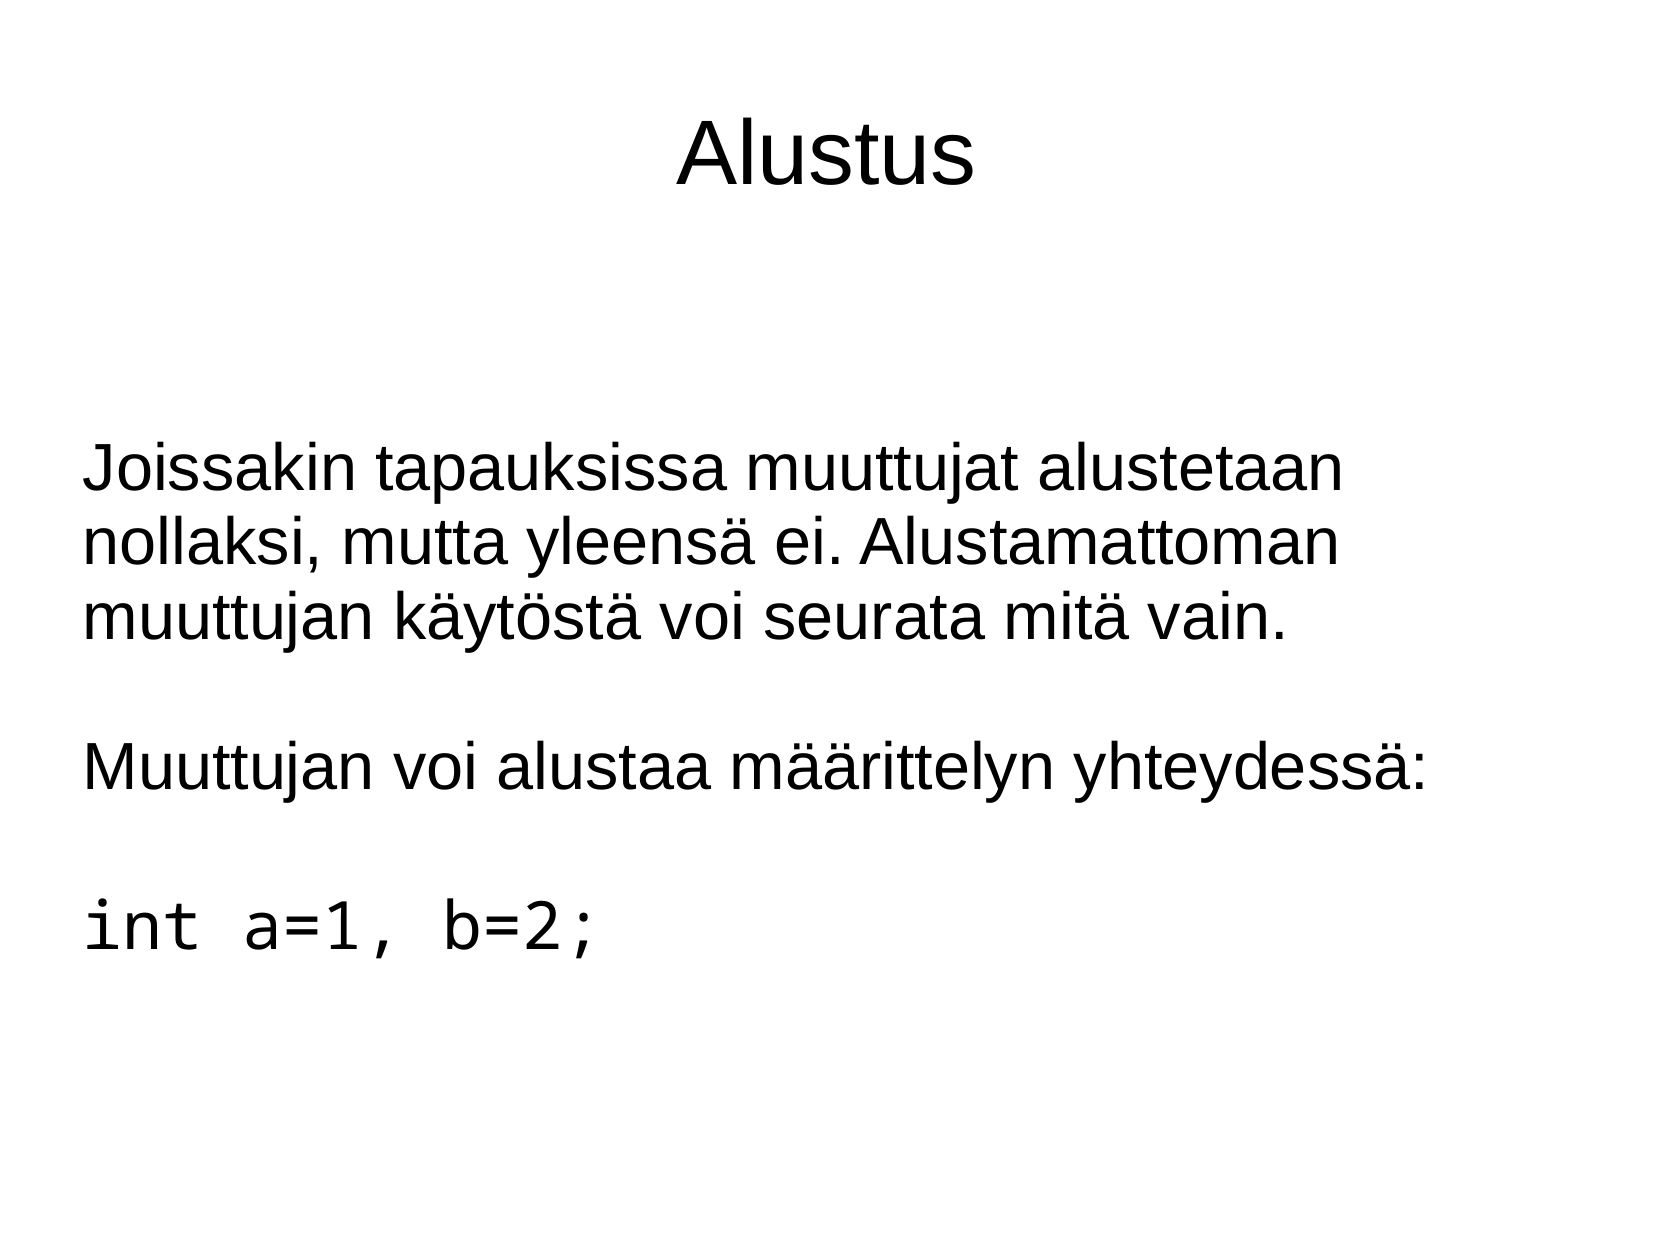

# Alustus
Joissakin tapauksissa muuttujat alustetaan nollaksi, mutta yleensä ei. Alustamattoman muuttujan käytöstä voi seurata mitä vain.
Muuttujan voi alustaa määrittelyn yhteydessä:
int a=1, b=2;